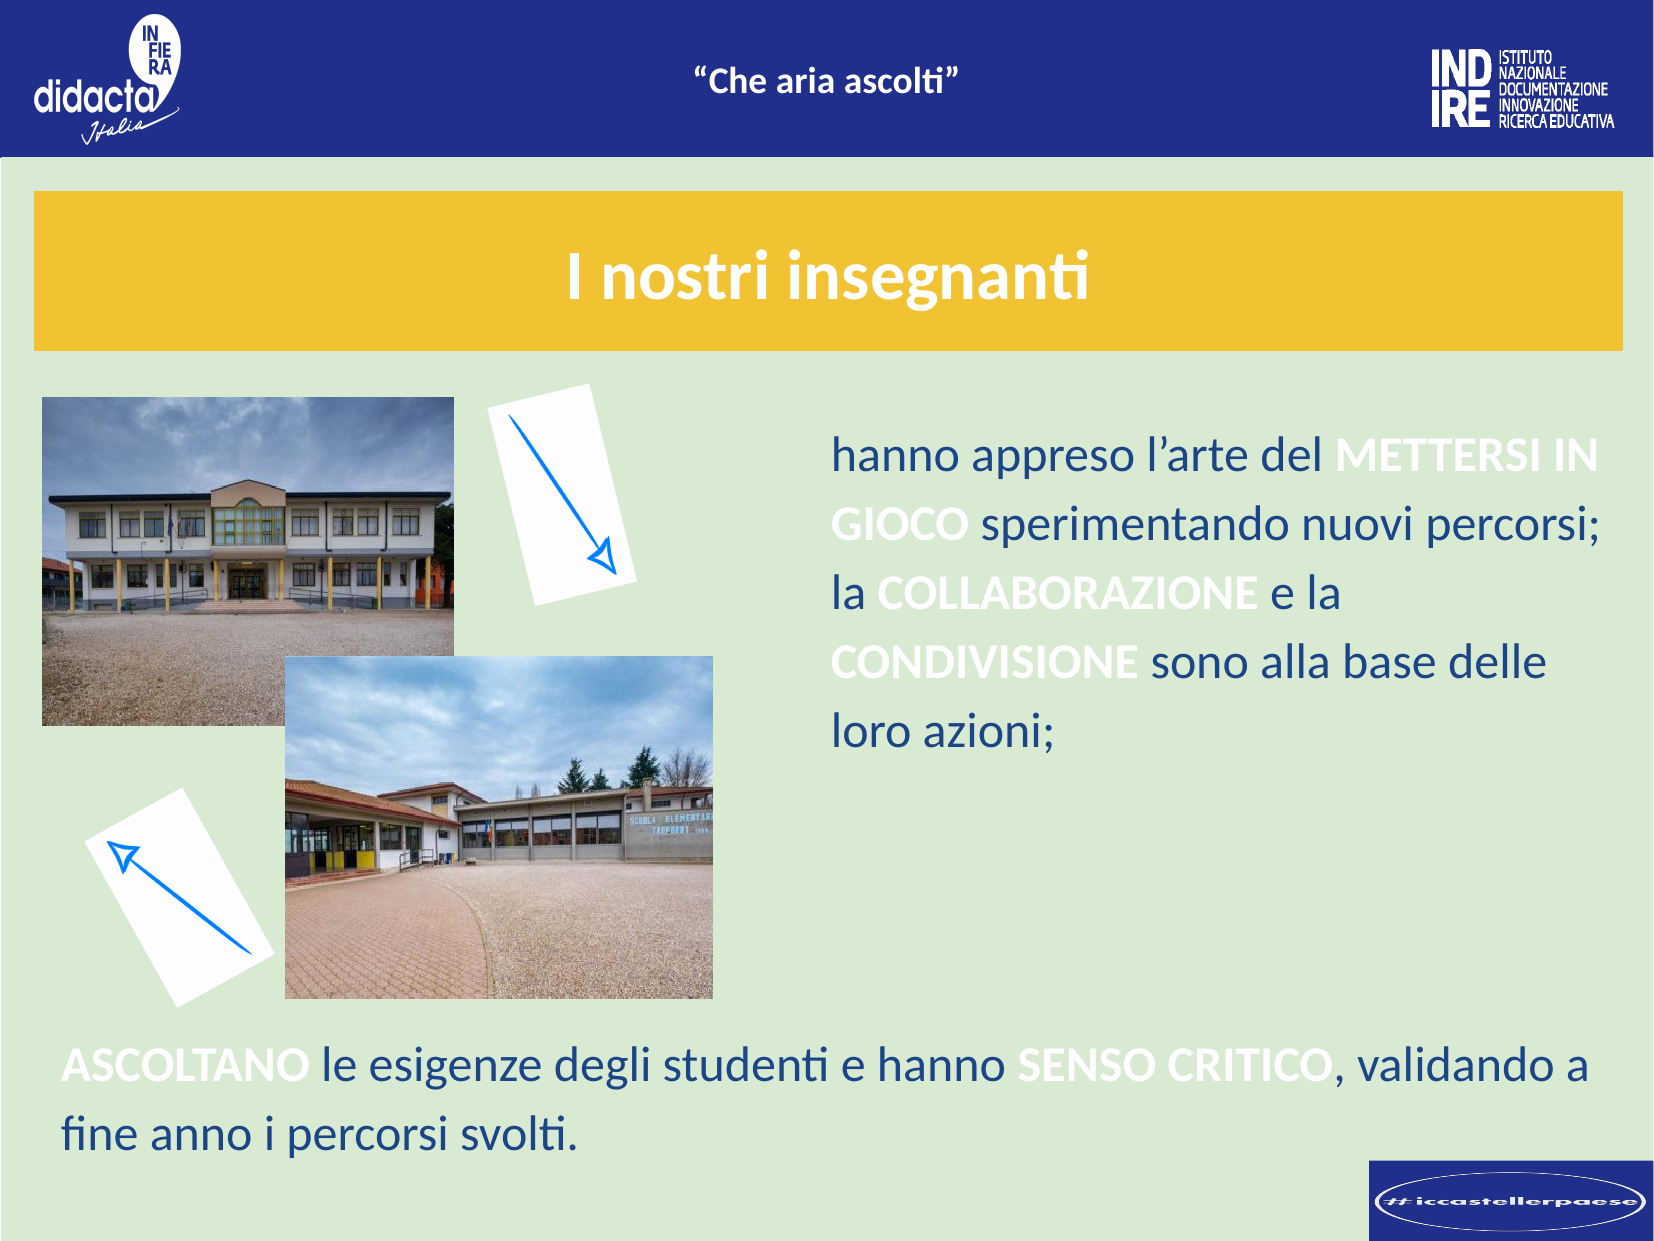

“Che aria ascolti”
I nostri insegnanti
hanno appreso l’arte del METTERSI IN GIOCO sperimentando nuovi percorsi;
la COLLABORAZIONE e la CONDIVISIONE sono alla base delle loro azioni;
ASCOLTANO le esigenze degli studenti e hanno SENSO CRITICO, validando a fine anno i percorsi svolti.